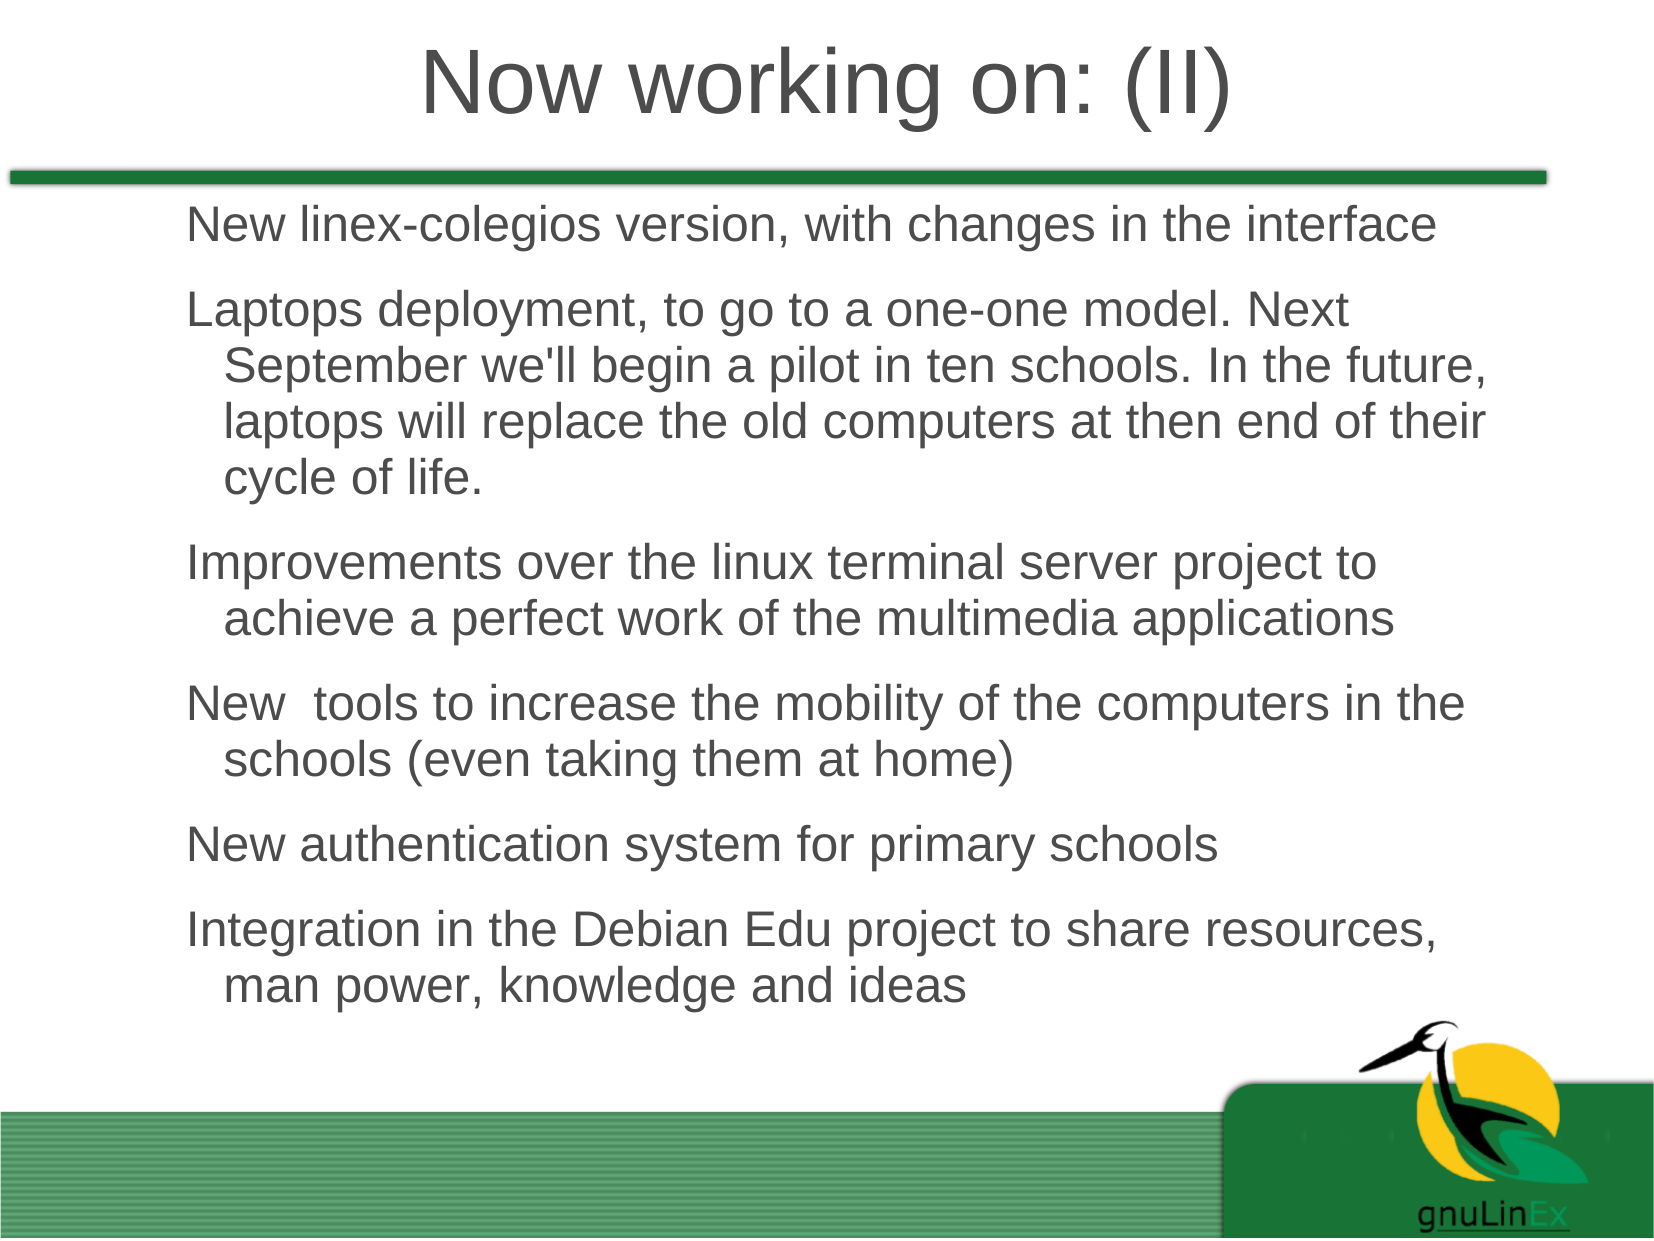

# Now working on: (II)
New linex-colegios version, with changes in the interface
Laptops deployment, to go to a one-one model. Next September we'll begin a pilot in ten schools. In the future, laptops will replace the old computers at then end of their cycle of life.
Improvements over the linux terminal server project to achieve a perfect work of the multimedia applications
New tools to increase the mobility of the computers in the schools (even taking them at home)
New authentication system for primary schools
Integration in the Debian Edu project to share resources, man power, knowledge and ideas